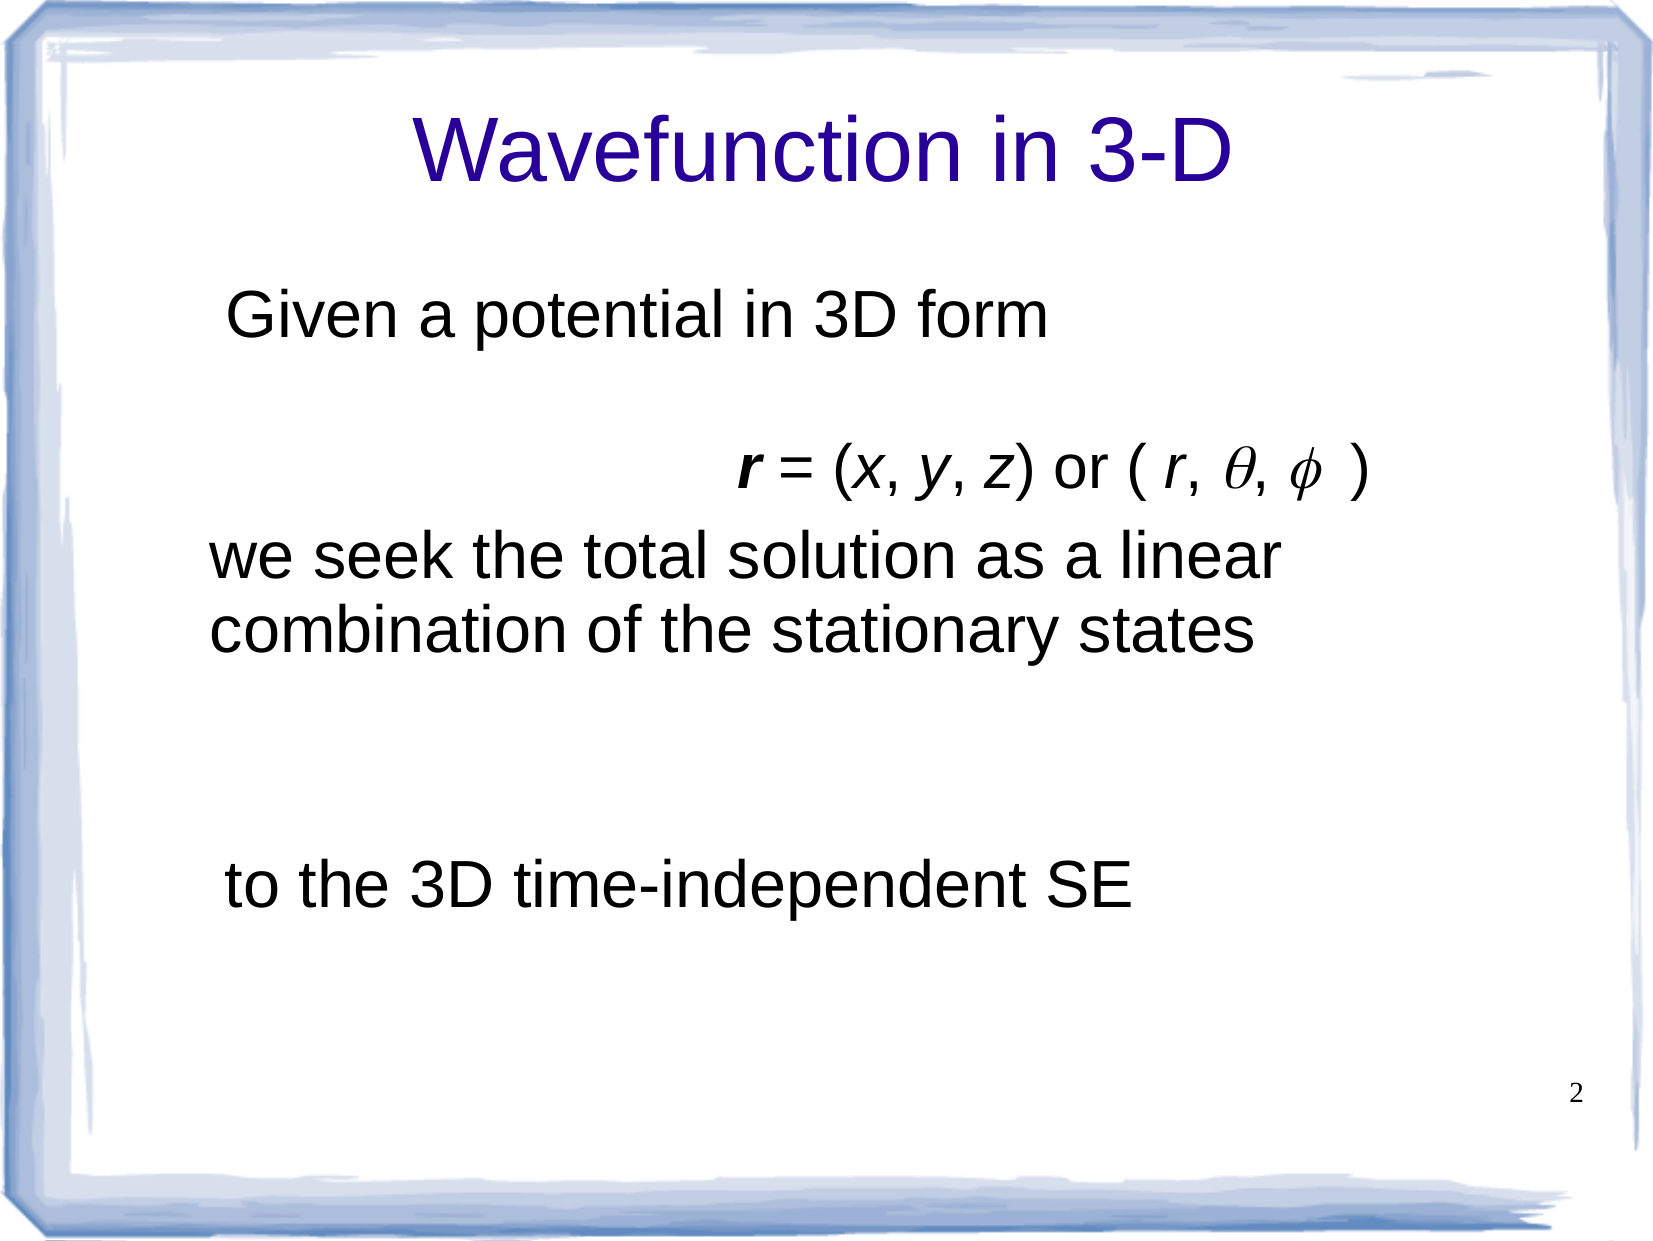

# Wavefunction in 3-D
Given a potential in 3D form
 r = (x, y, z) or ( r, q, f )
we seek the total solution as a linear combination of the stationary states
to the 3D time-independent SE
2